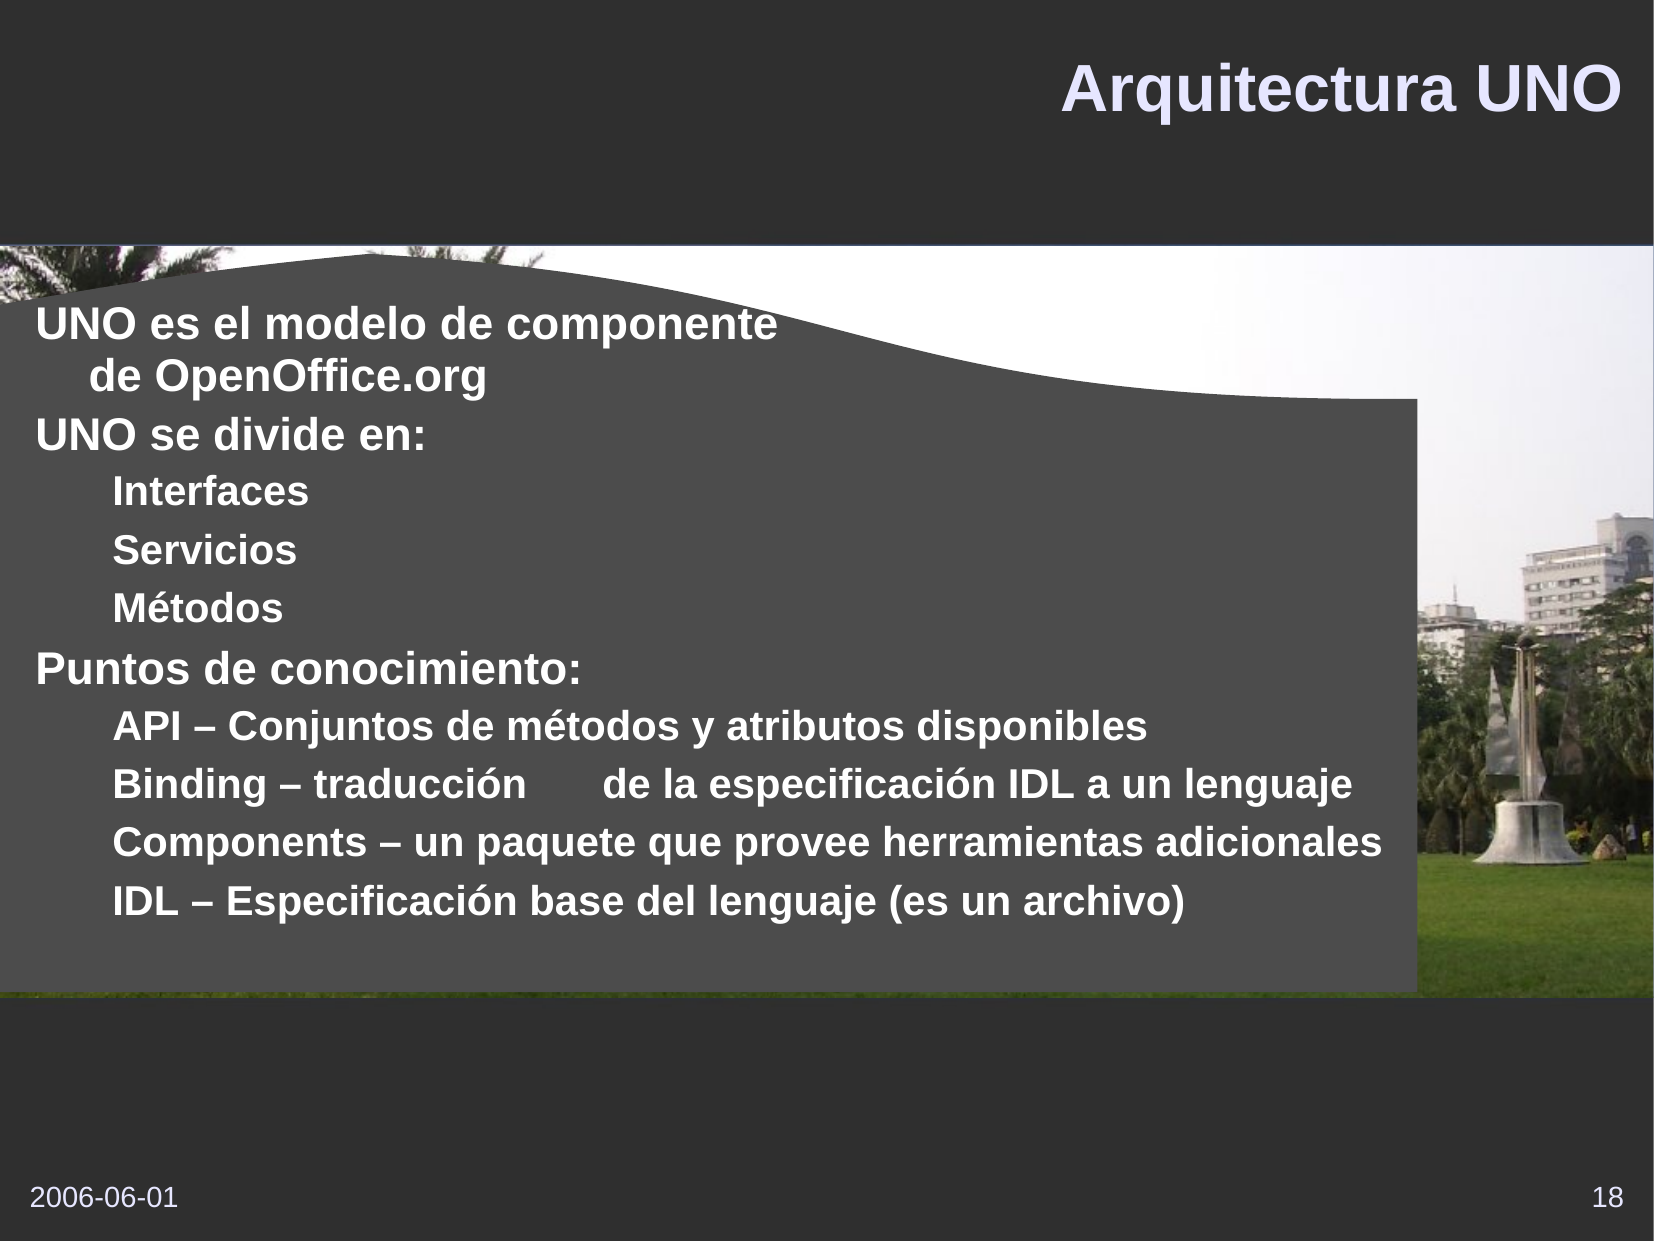

# Arquitectura UNO
UNO es el modelo de componente
de OpenOffice.org
UNO se divide en:
Interfaces
Servicios
Métodos
Puntos de conocimiento:
API – Conjuntos de métodos y atributos disponibles
Binding – traducción 	de la especificación IDL a un lenguaje
Components – un paquete que provee herramientas adicionales
IDL – Especificación base del lenguaje (es un archivo)
2006-06-01
18